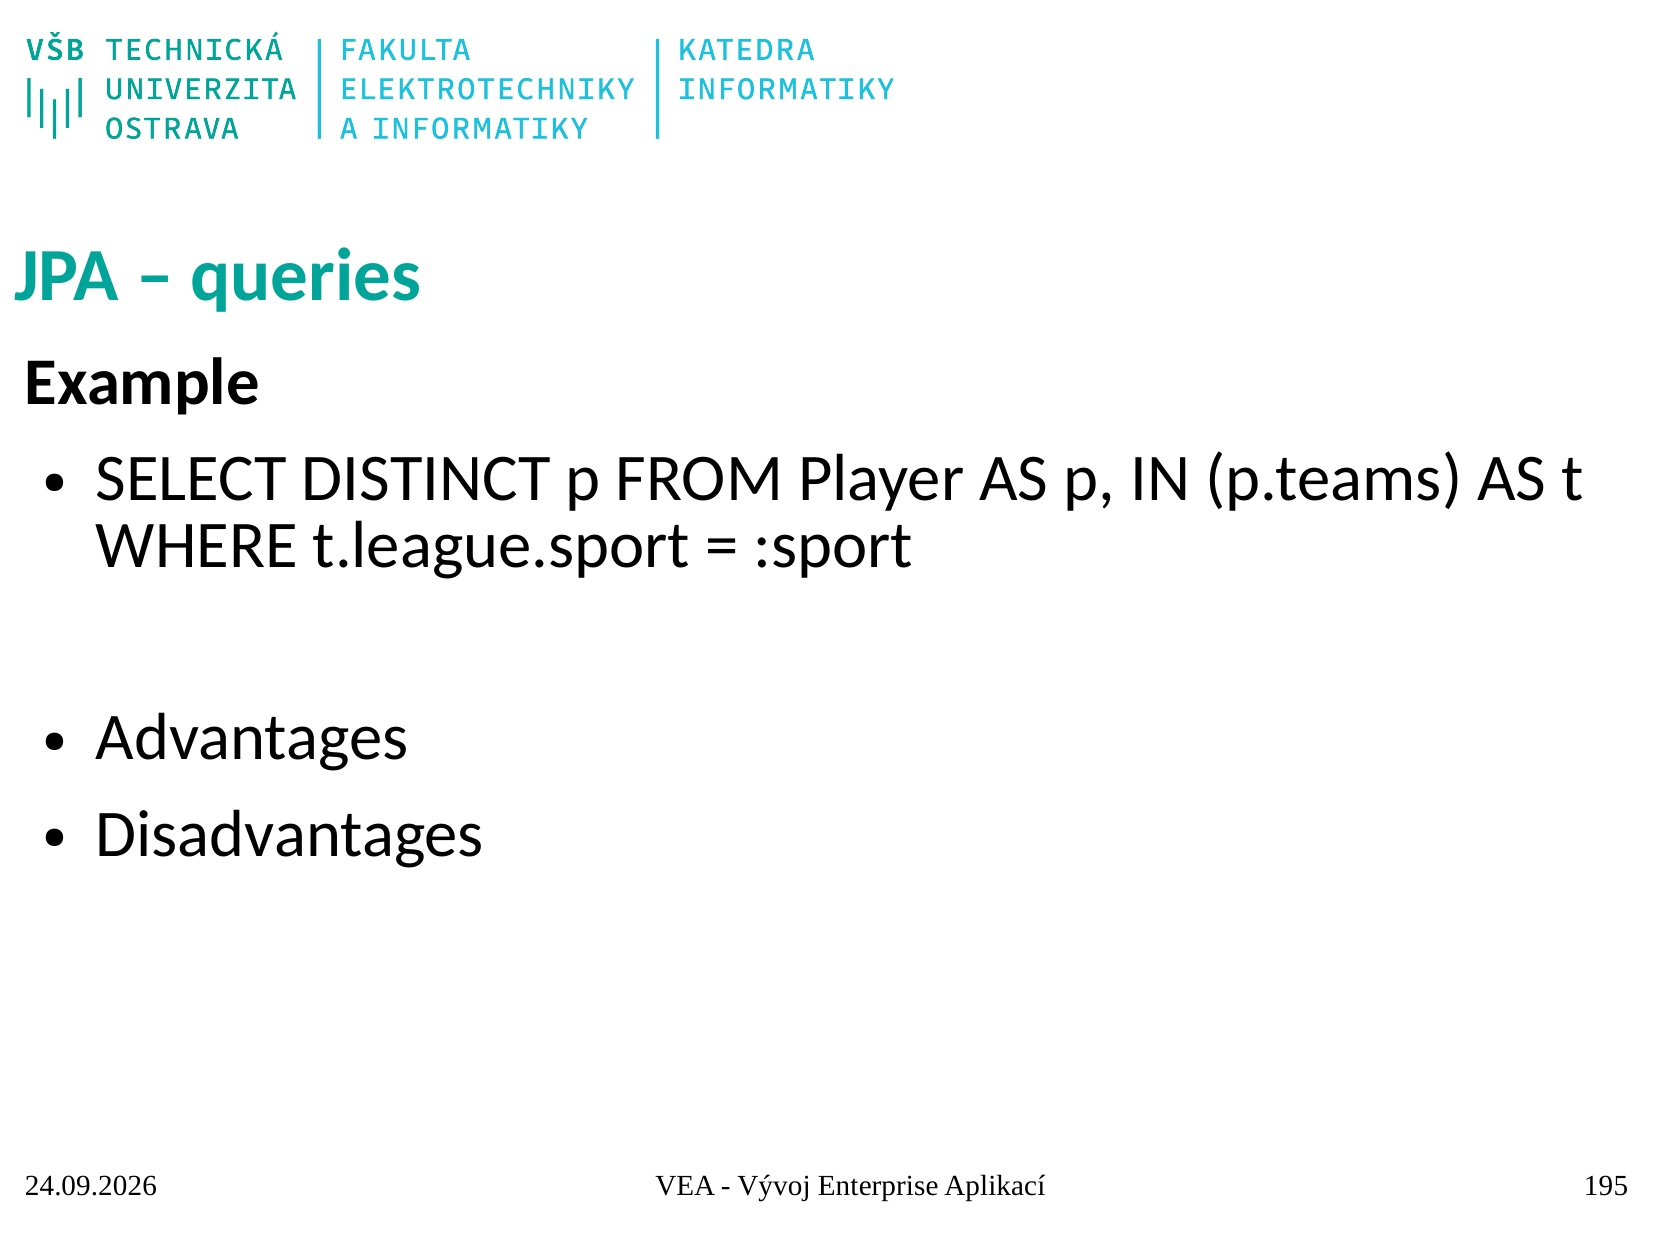

JPA – queries
# Example
SELECT DISTINCT p FROM Player AS p, IN (p.teams) AS t WHERE t.league.sport = :sport
Advantages
Disadvantages
VEA - Vývoj Enterprise Aplikací
195